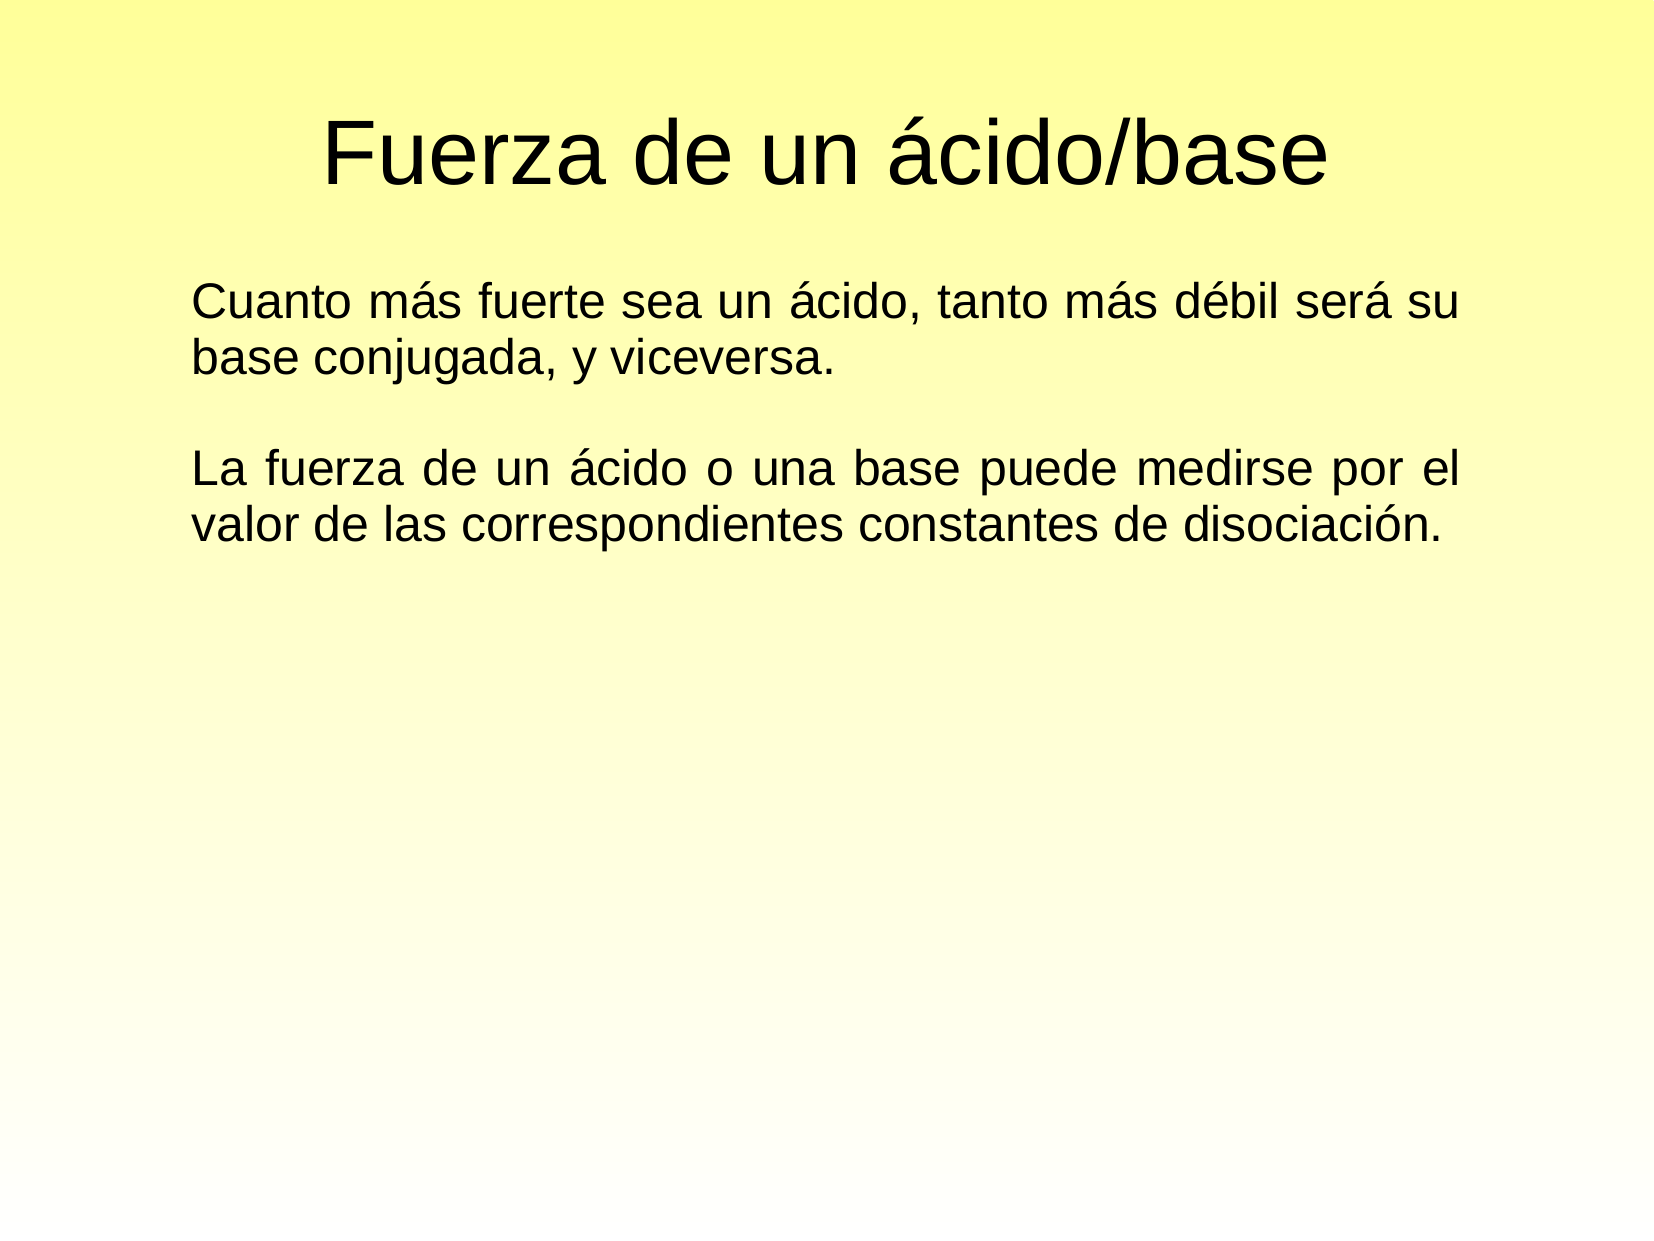

# Fuerza de un ácido/base
Cuanto más fuerte sea un ácido, tanto más débil será su base conjugada, y viceversa.
La fuerza de un ácido o una base puede medirse por el valor de las correspondientes constantes de disociación.